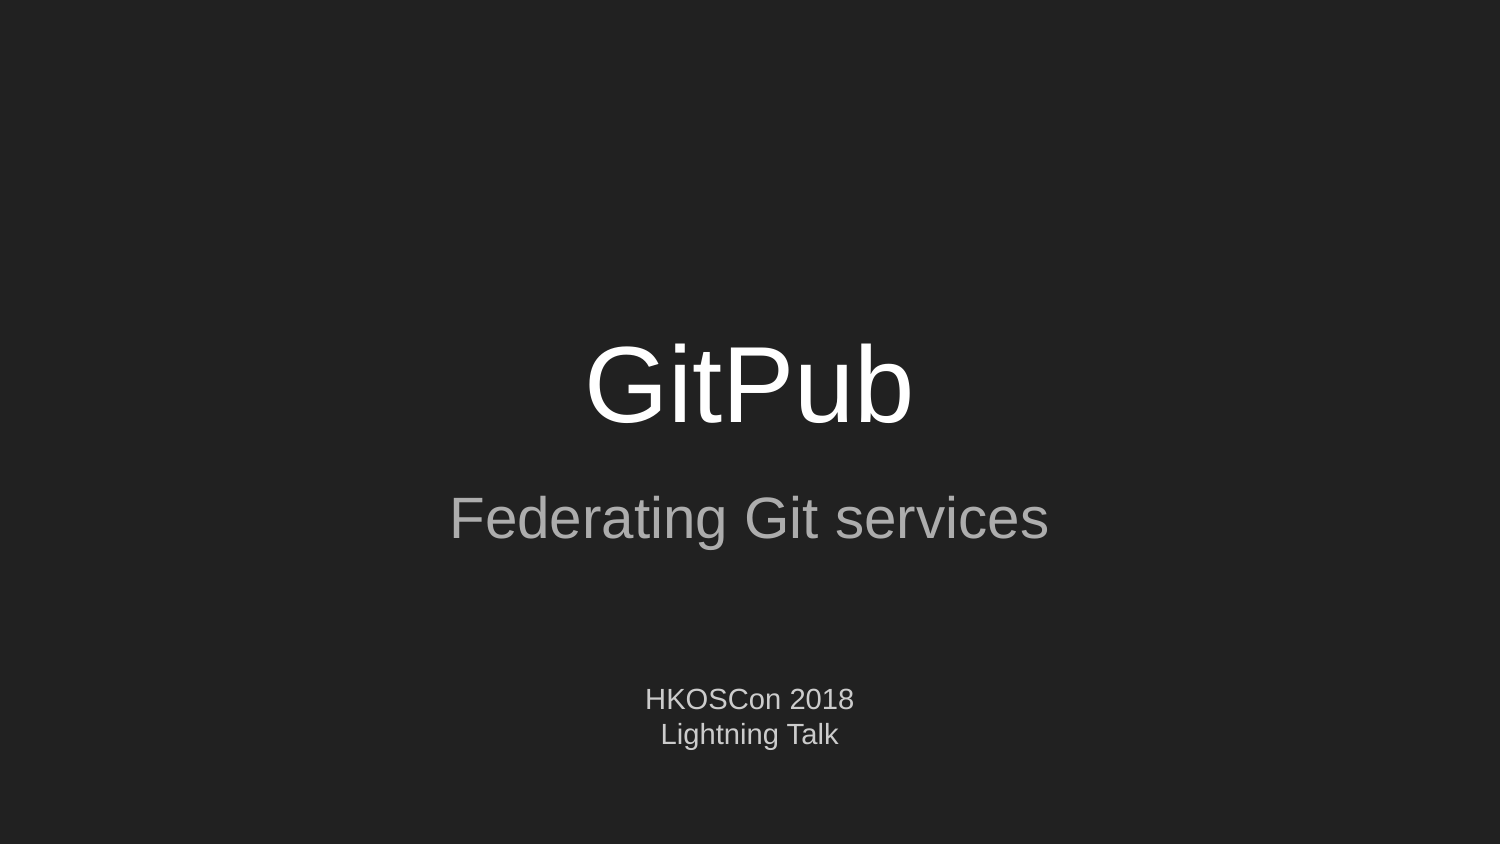

# GitPub
Federating Git services
HKOSCon 2018
Lightning Talk